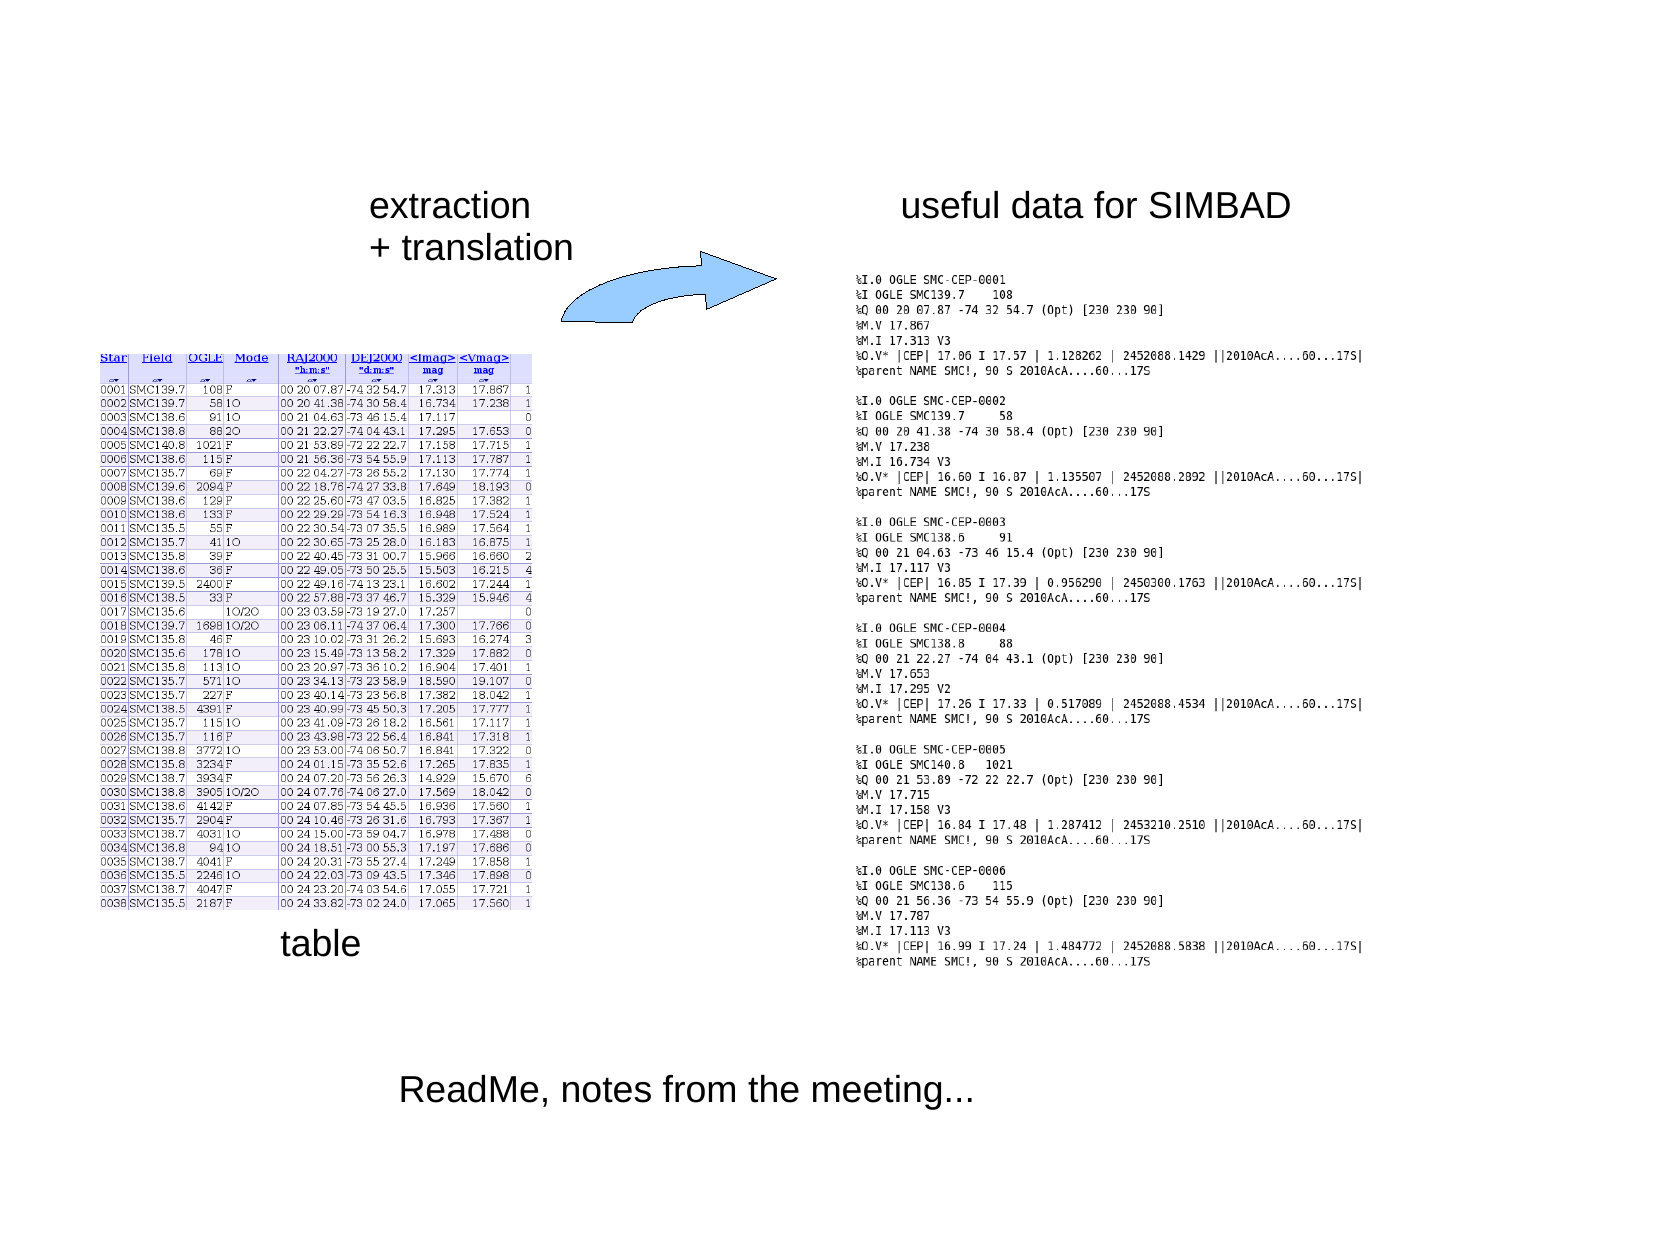

extraction
+ translation
useful data for SIMBAD
table
ReadMe, notes from the meeting...